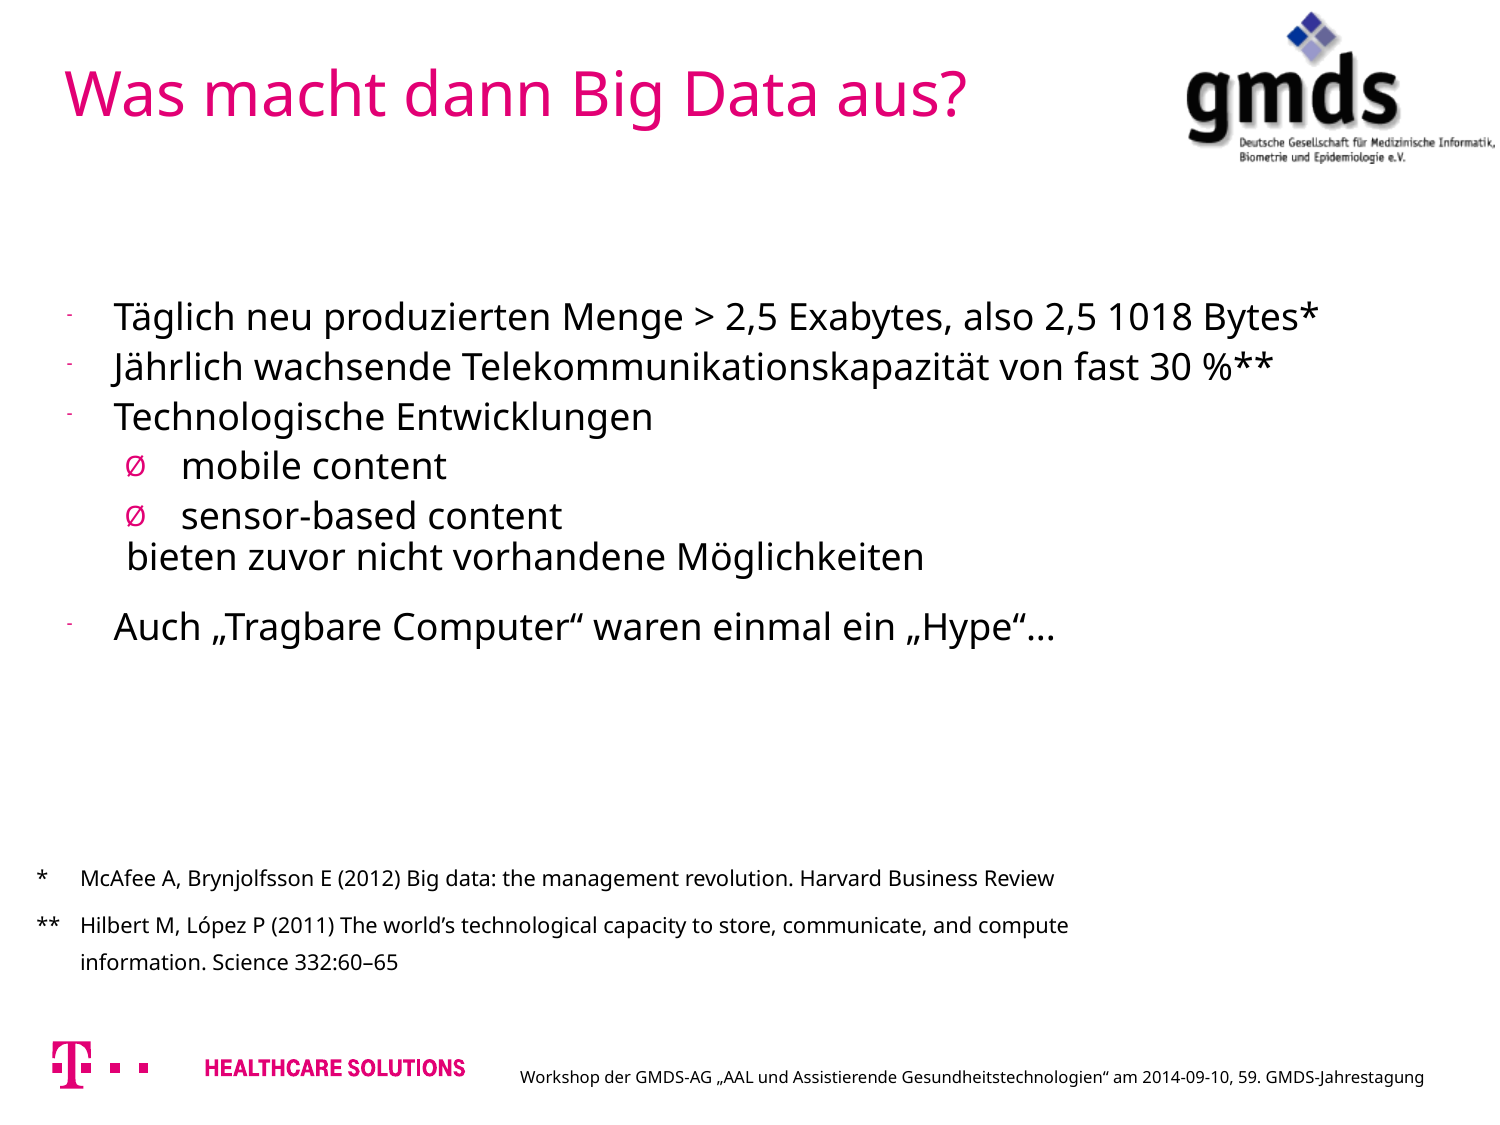

# Was macht dann Big Data aus?
Täglich neu produzierten Menge > 2,5 Exabytes, also 2,5 1018 Bytes*
Jährlich wachsende Telekommunikationskapazität von fast 30 %**
Technologische Entwicklungen
mobile content
sensor-based content
bieten zuvor nicht vorhandene Möglichkeiten
Auch „Tragbare Computer“ waren einmal ein „Hype“...
*	McAfee A, Brynjolfsson E (2012) Big data: the management revolution. Harvard Business Review
**	Hilbert M, López P (2011) The world’s technological capacity to store, communicate, and compute
information. Science 332:60–65
Workshop der GMDS-AG „AAL und Assistierende Gesundheitstechnologien“ am 2014-09-10, 59. GMDS-Jahrestagung